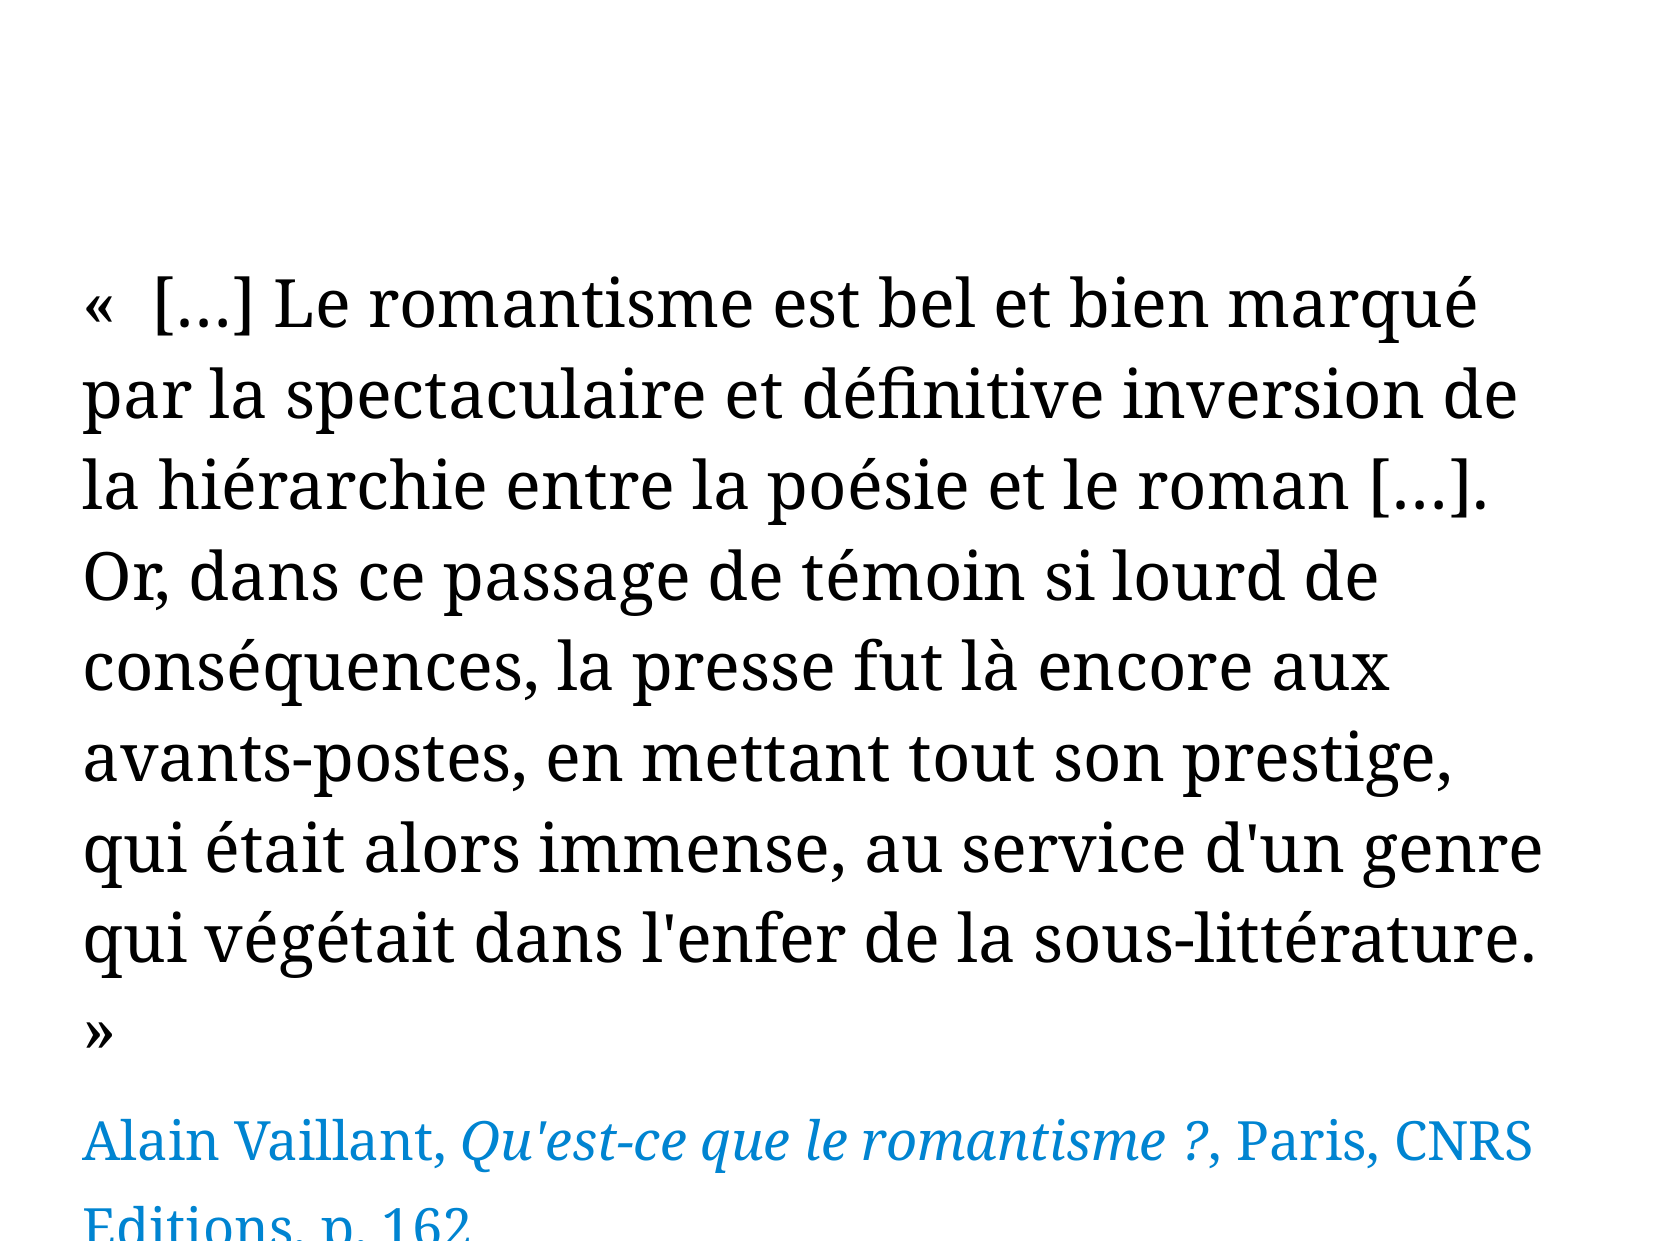

#
«  […] Le romantisme est bel et bien marqué par la spectaculaire et définitive inversion de la hiérarchie entre la poésie et le roman […]. Or, dans ce passage de témoin si lourd de conséquences, la presse fut là encore aux avants-postes, en mettant tout son prestige, qui était alors immense, au service d'un genre qui végétait dans l'enfer de la sous-littérature.  »
Alain Vaillant, Qu'est-ce que le romantisme ?, Paris, CNRS Editions, p. 162